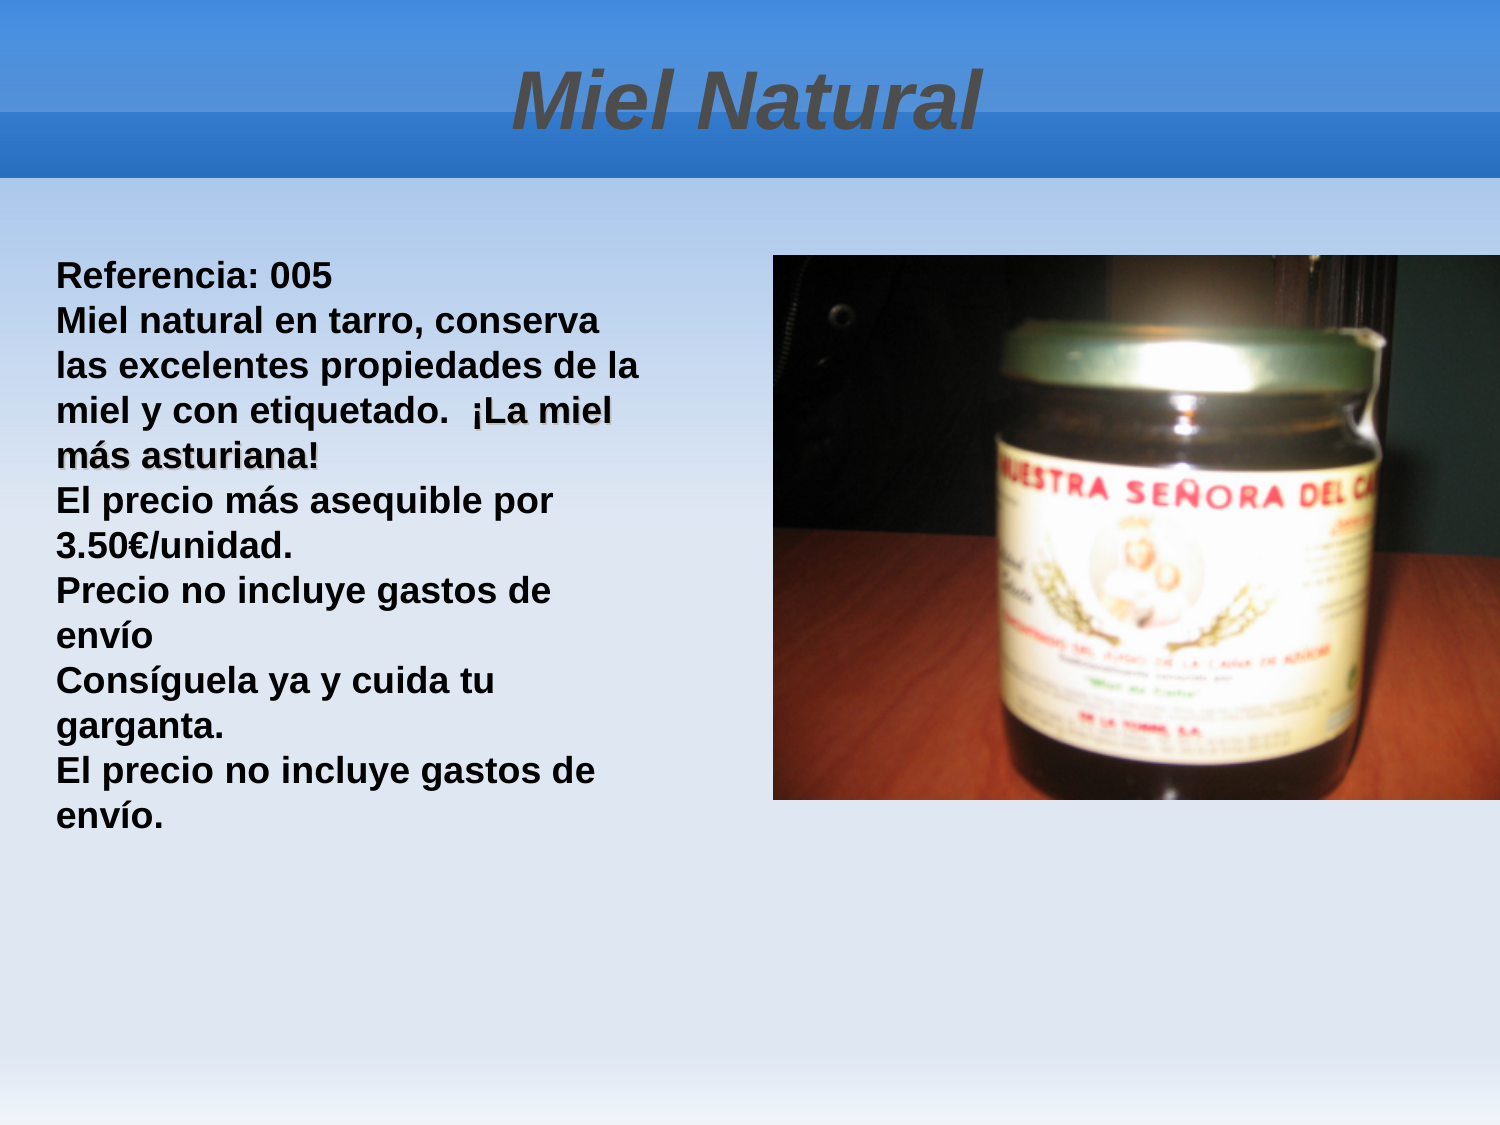

# Miel Natural
Referencia: 005
Miel natural en tarro, conserva las excelentes propiedades de la miel y con etiquetado. ¡La miel más asturiana!
El precio más asequible por 3.50€/unidad.
Precio no incluye gastos de envío
Consíguela ya y cuida tu garganta.
El precio no incluye gastos de envío.